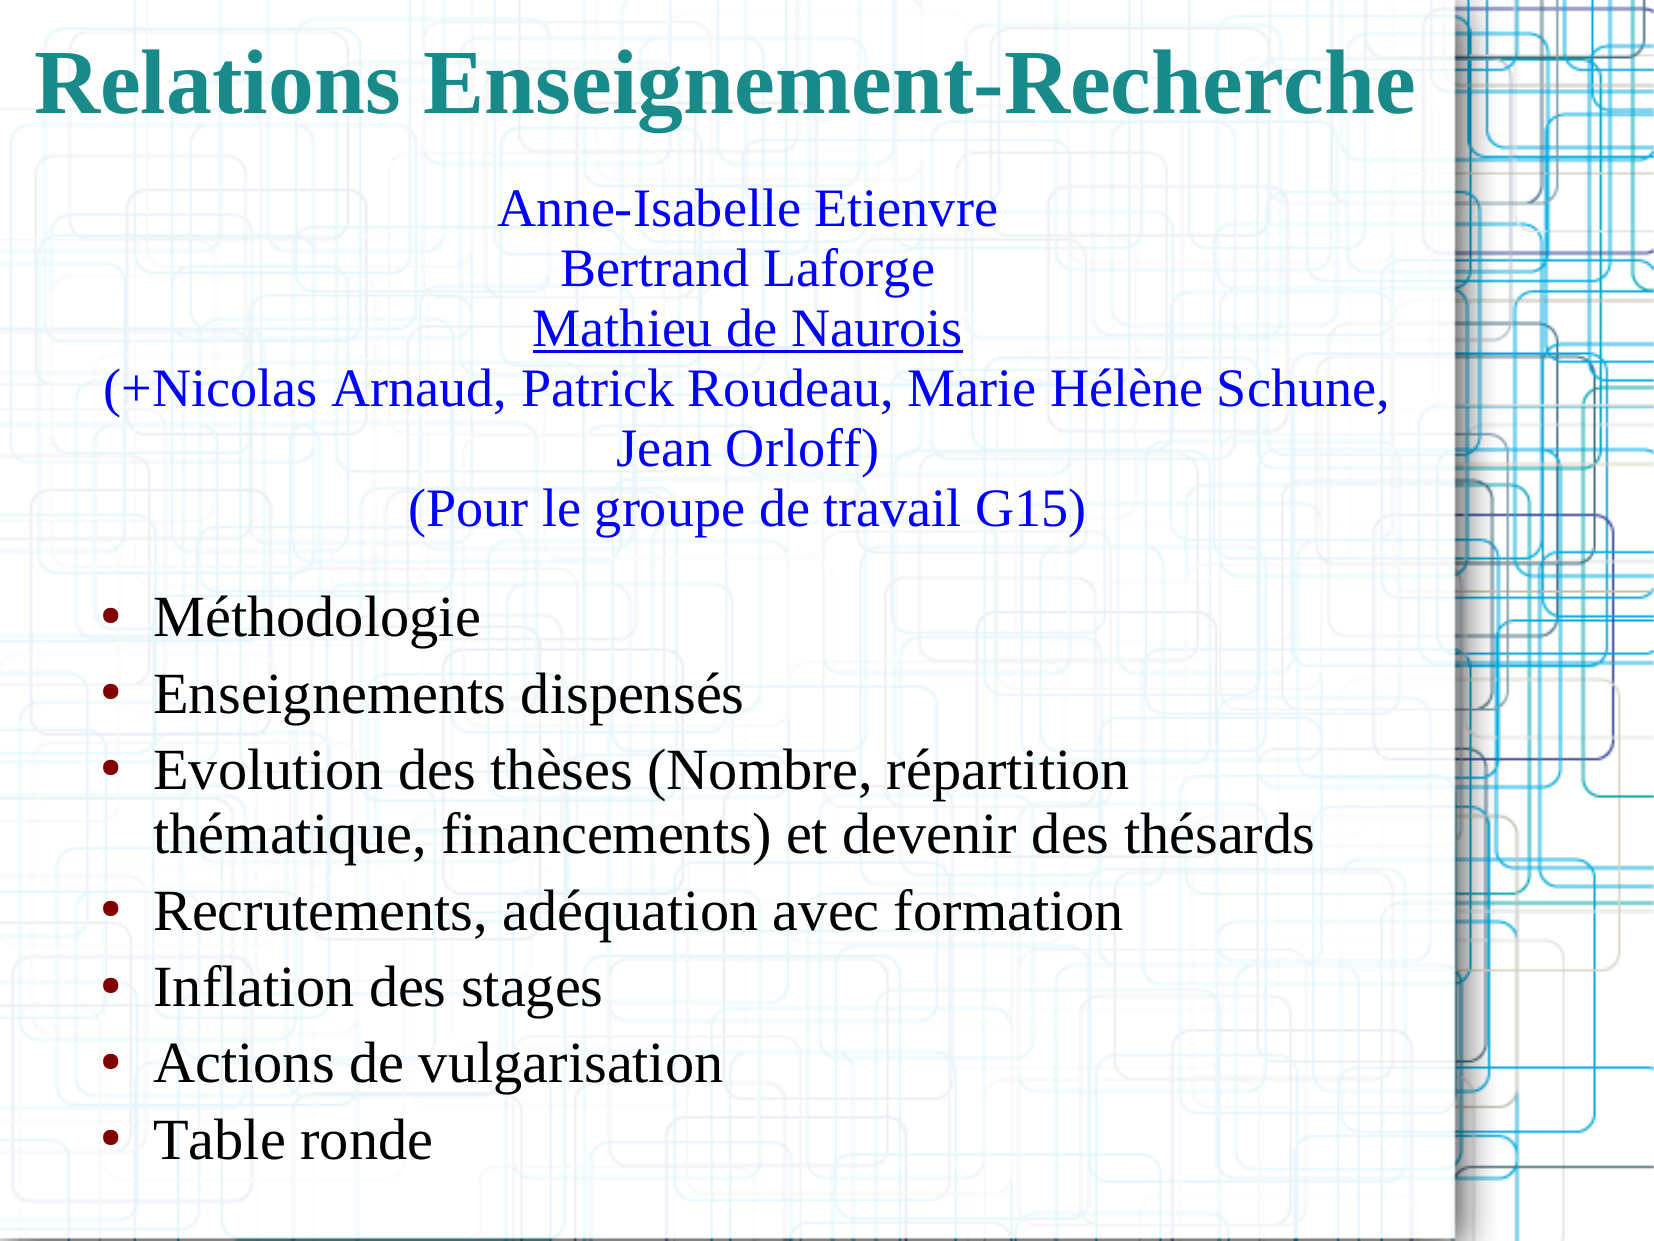

# Relations Enseignement-Recherche
Anne-Isabelle Etienvre
Bertrand Laforge
Mathieu de Naurois
(+Nicolas Arnaud, Patrick Roudeau, Marie Hélène Schune,
Jean Orloff)
(Pour le groupe de travail G15)
Méthodologie
Enseignements dispensés
Evolution des thèses (Nombre, répartition thématique, financements) et devenir des thésards
Recrutements, adéquation avec formation
Inflation des stages
Actions de vulgarisation
Table ronde